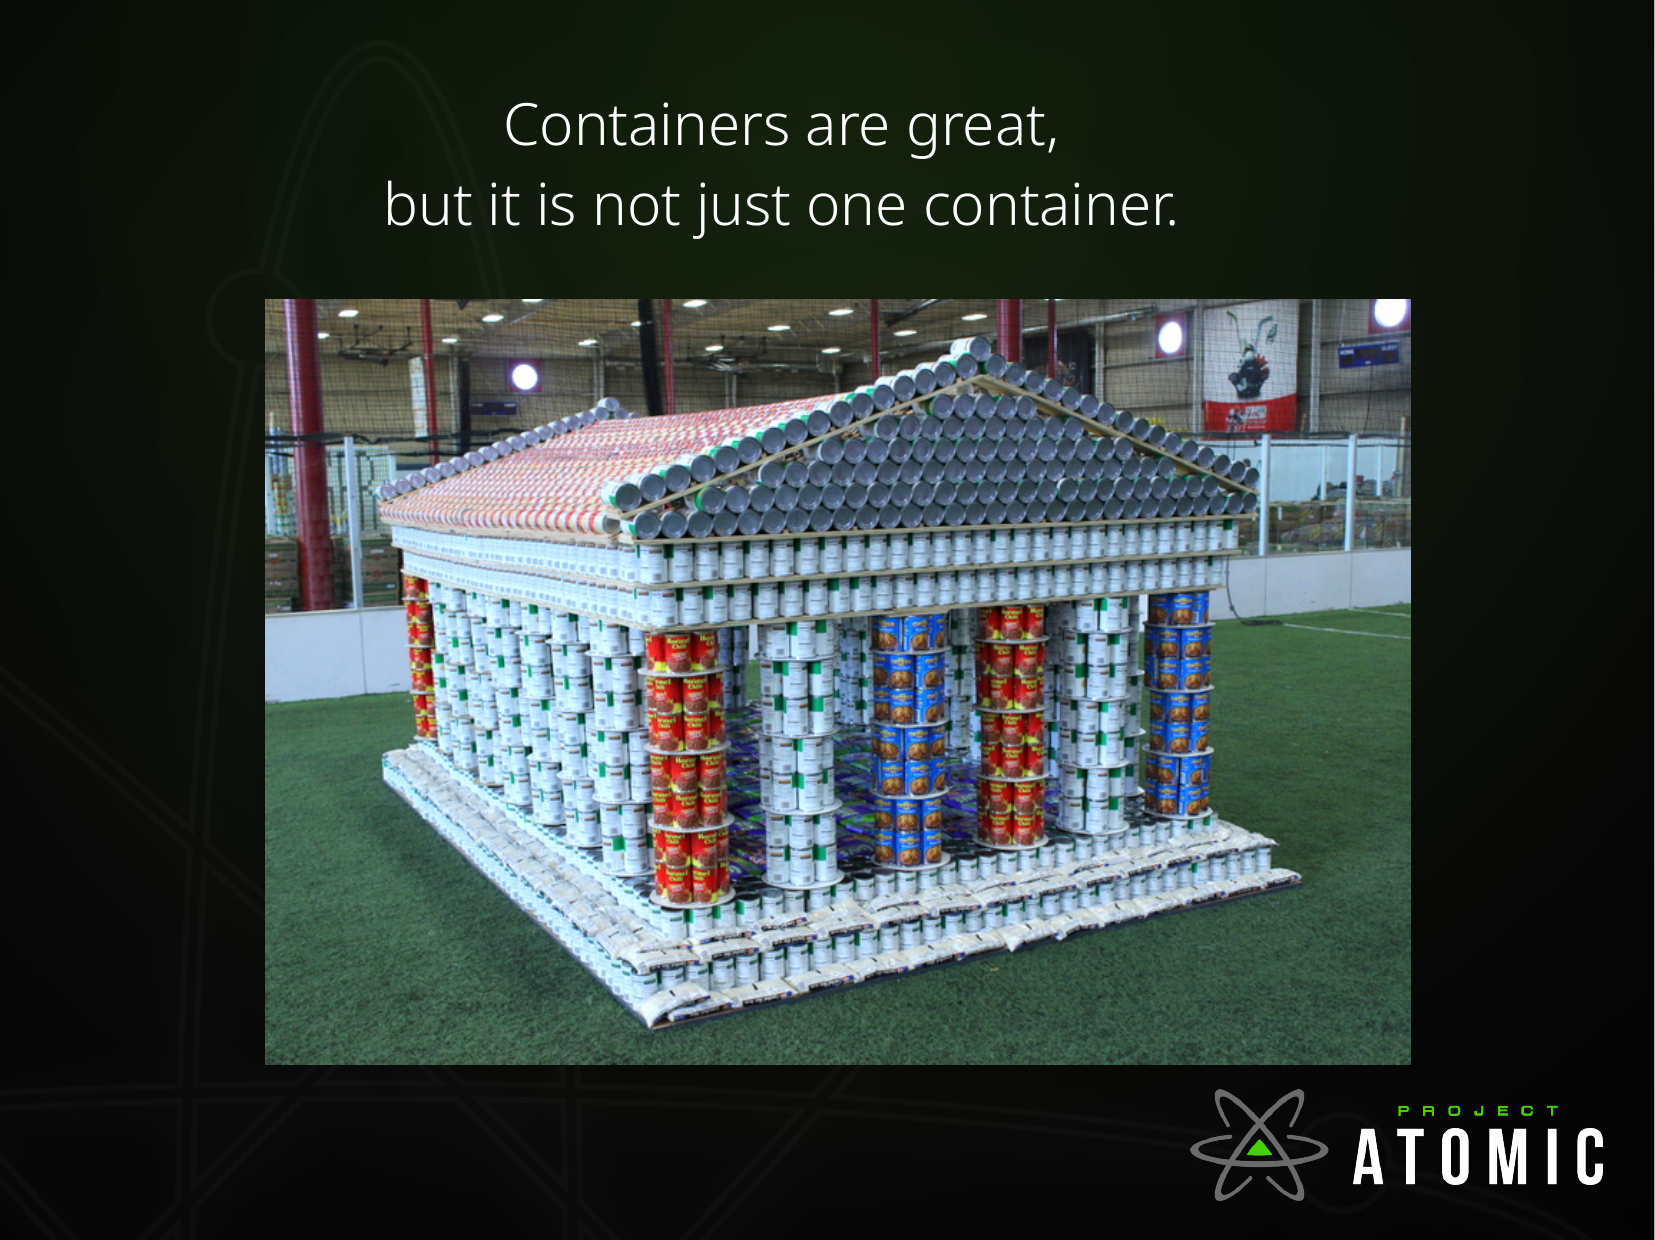

# Containers are great,
but it is not just one container.